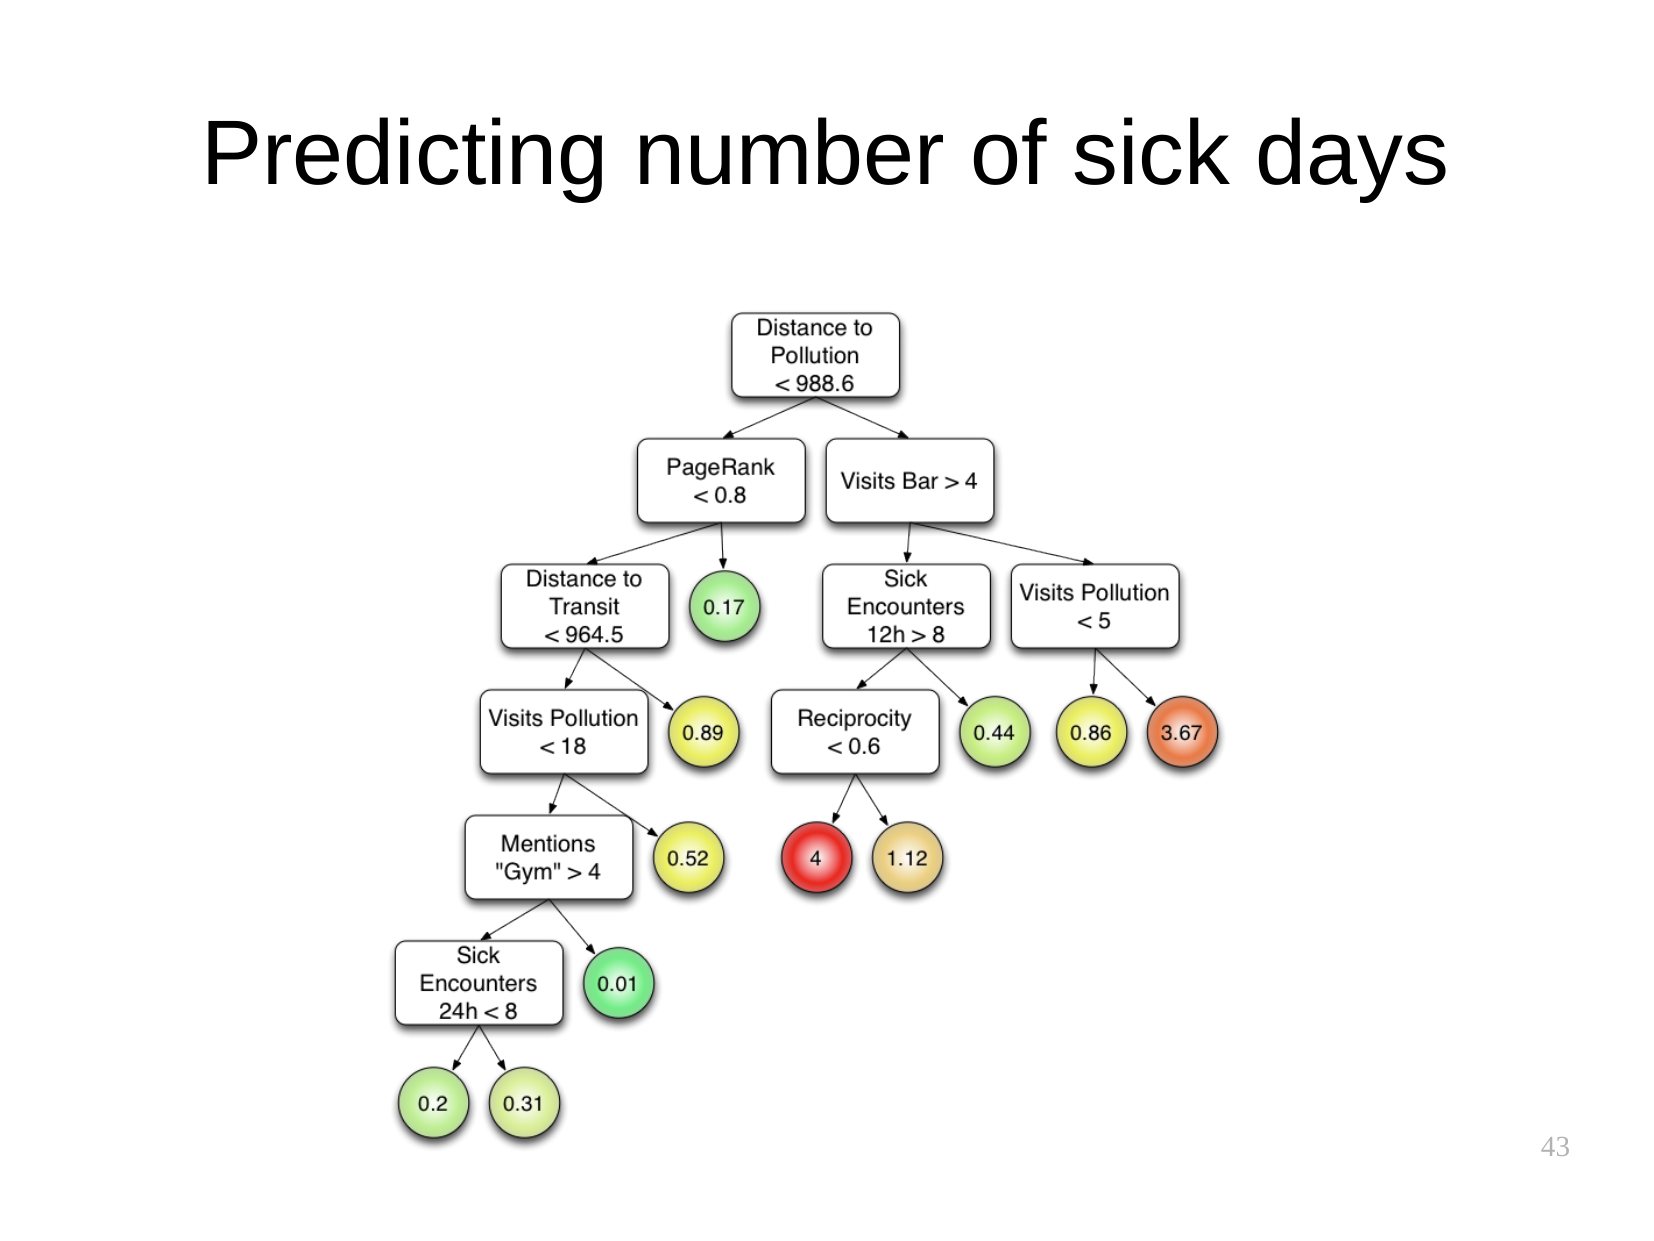

# Predicting number of sick days
43